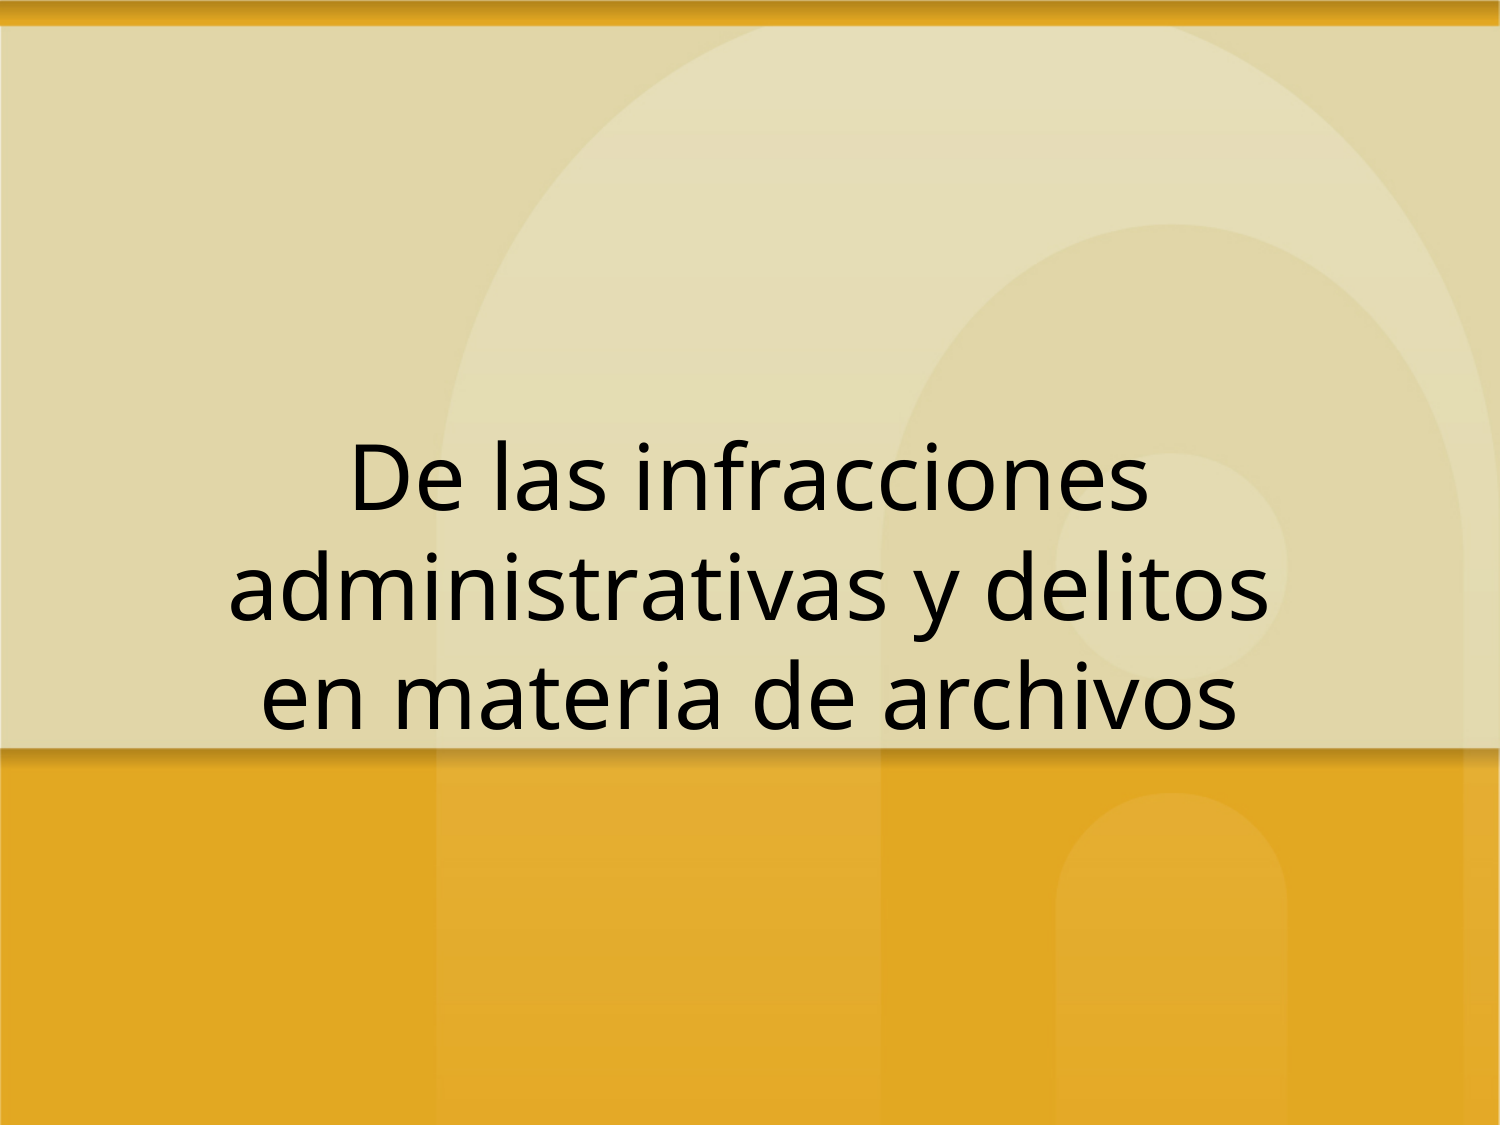

De las infracciones
administrativas y delitos
en materia de archivos